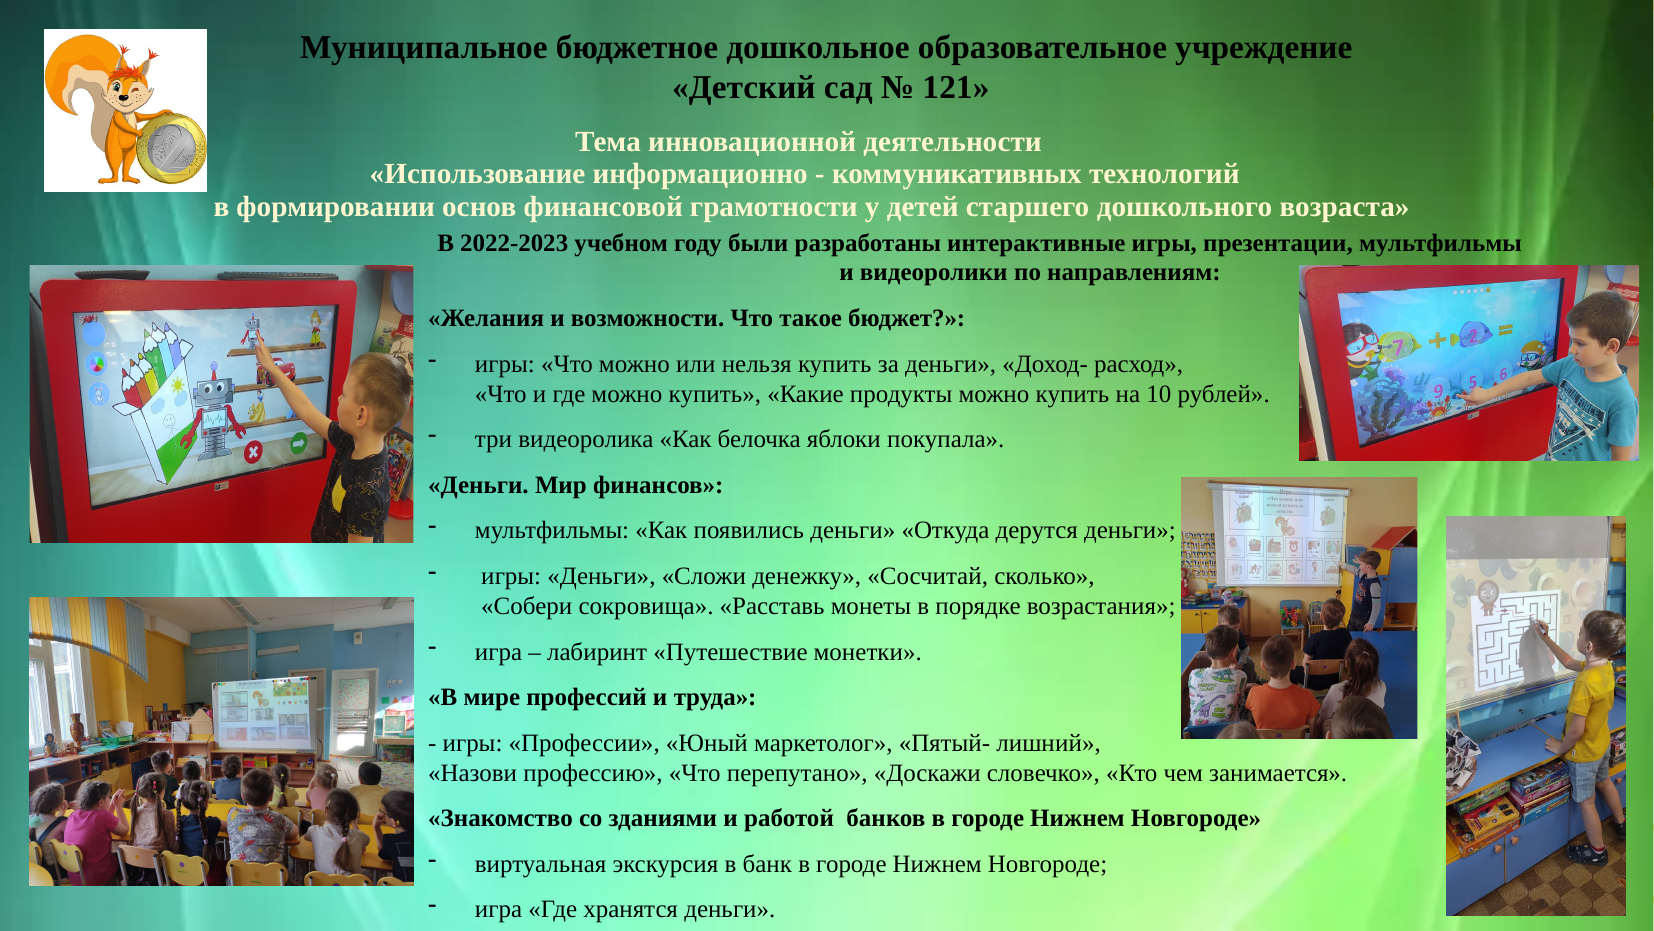

# Муниципальное бюджетное дошкольное образовательное учреждение «Детский сад № 121»
Тема инновационной деятельности
«Использование информационно - коммуникативных технологий
в формировании основ финансовой грамотности у детей старшего дошкольного возраста»
В 2022-2023 учебном году были разработаны интерактивные игры, презентации, мультфильмы и видеоролики по направлениям:
«Желания и возможности. Что такое бюджет?»:
игры: «Что можно или нельзя купить за деньги», «Доход- расход», «Что и где можно купить», «Какие продукты можно купить на 10 рублей».
три видеоролика «Как белочка яблоки покупала».
«Деньги. Мир финансов»:
мультфильмы: «Как появились деньги» «Откуда дерутся деньги»;
 игры: «Деньги», «Сложи денежку», «Сосчитай, сколько», «Собери сокровища». «Расставь монеты в порядке возрастания»;
игра – лабиринт «Путешествие монетки».
«В мире профессий и труда»:
- игры: «Профессии», «Юный маркетолог», «Пятый- лишний», «Назови профессию», «Что перепутано», «Доскажи словечко», «Кто чем занимается».
«Знакомство со зданиями и работой банков в городе Нижнем Новгороде»
виртуальная экскурсия в банк в городе Нижнем Новгороде;
игра «Где хранятся деньги».